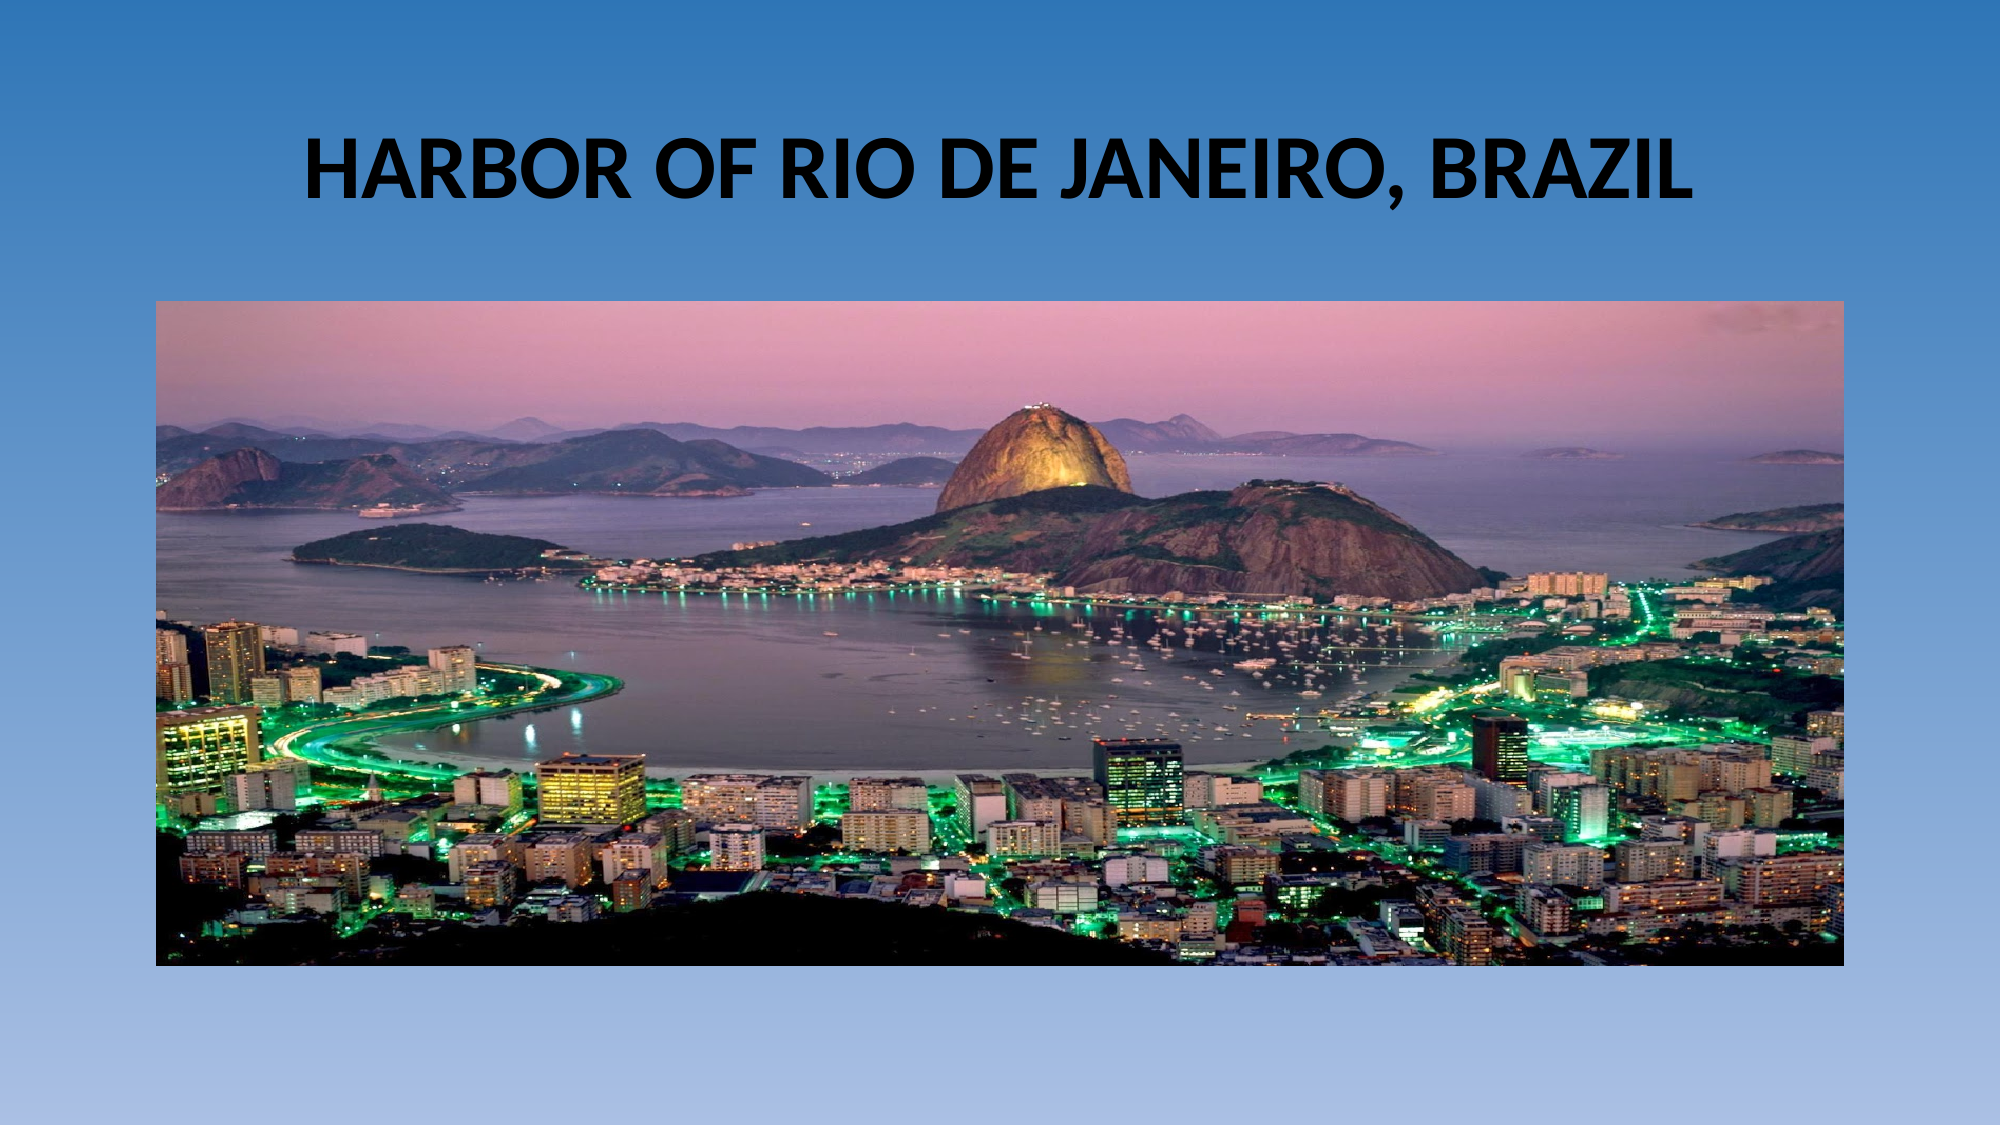

# HARBOR OF RIO DE JANEIRO, BRAZIL